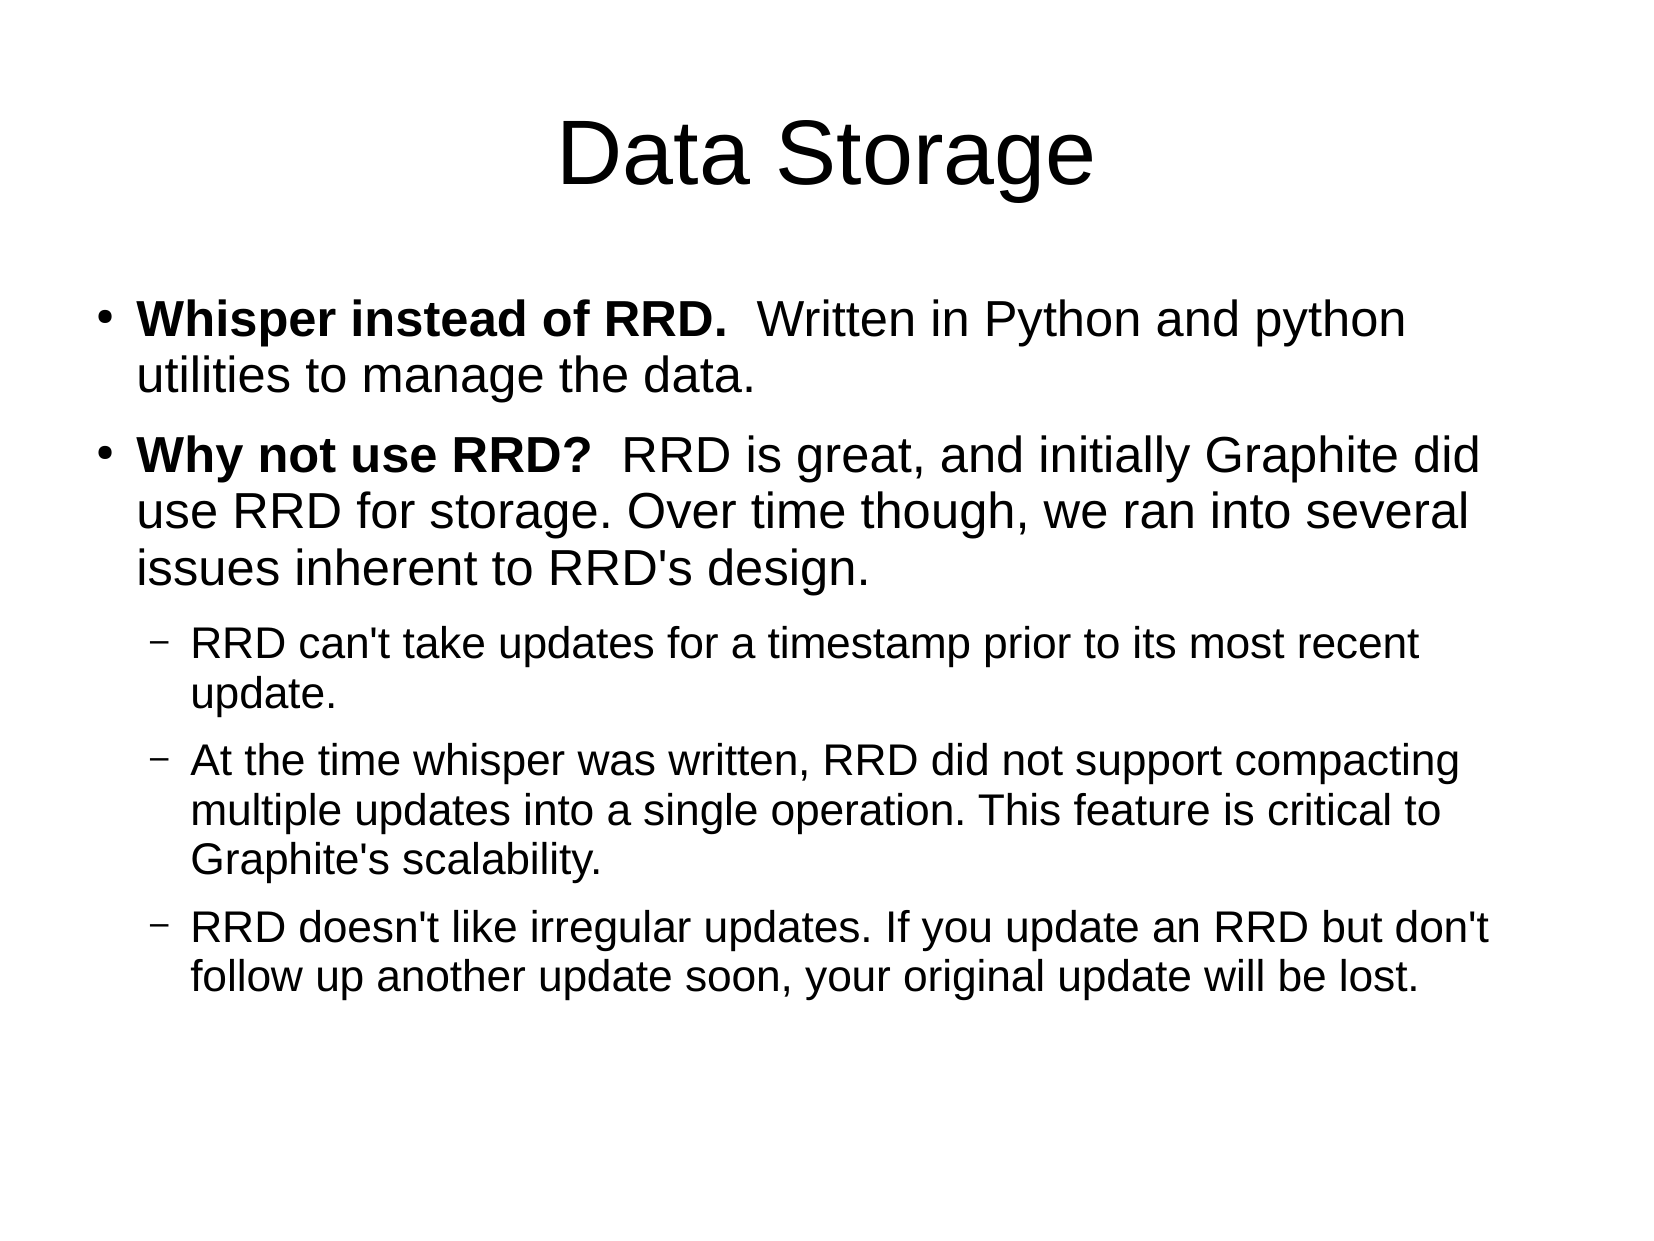

# Data Storage
Whisper instead of RRD. Written in Python and python utilities to manage the data.
Why not use RRD? RRD is great, and initially Graphite did use RRD for storage. Over time though, we ran into several issues inherent to RRD's design.
RRD can't take updates for a timestamp prior to its most recent update.
At the time whisper was written, RRD did not support compacting multiple updates into a single operation. This feature is critical to Graphite's scalability.
RRD doesn't like irregular updates. If you update an RRD but don't follow up another update soon, your original update will be lost.